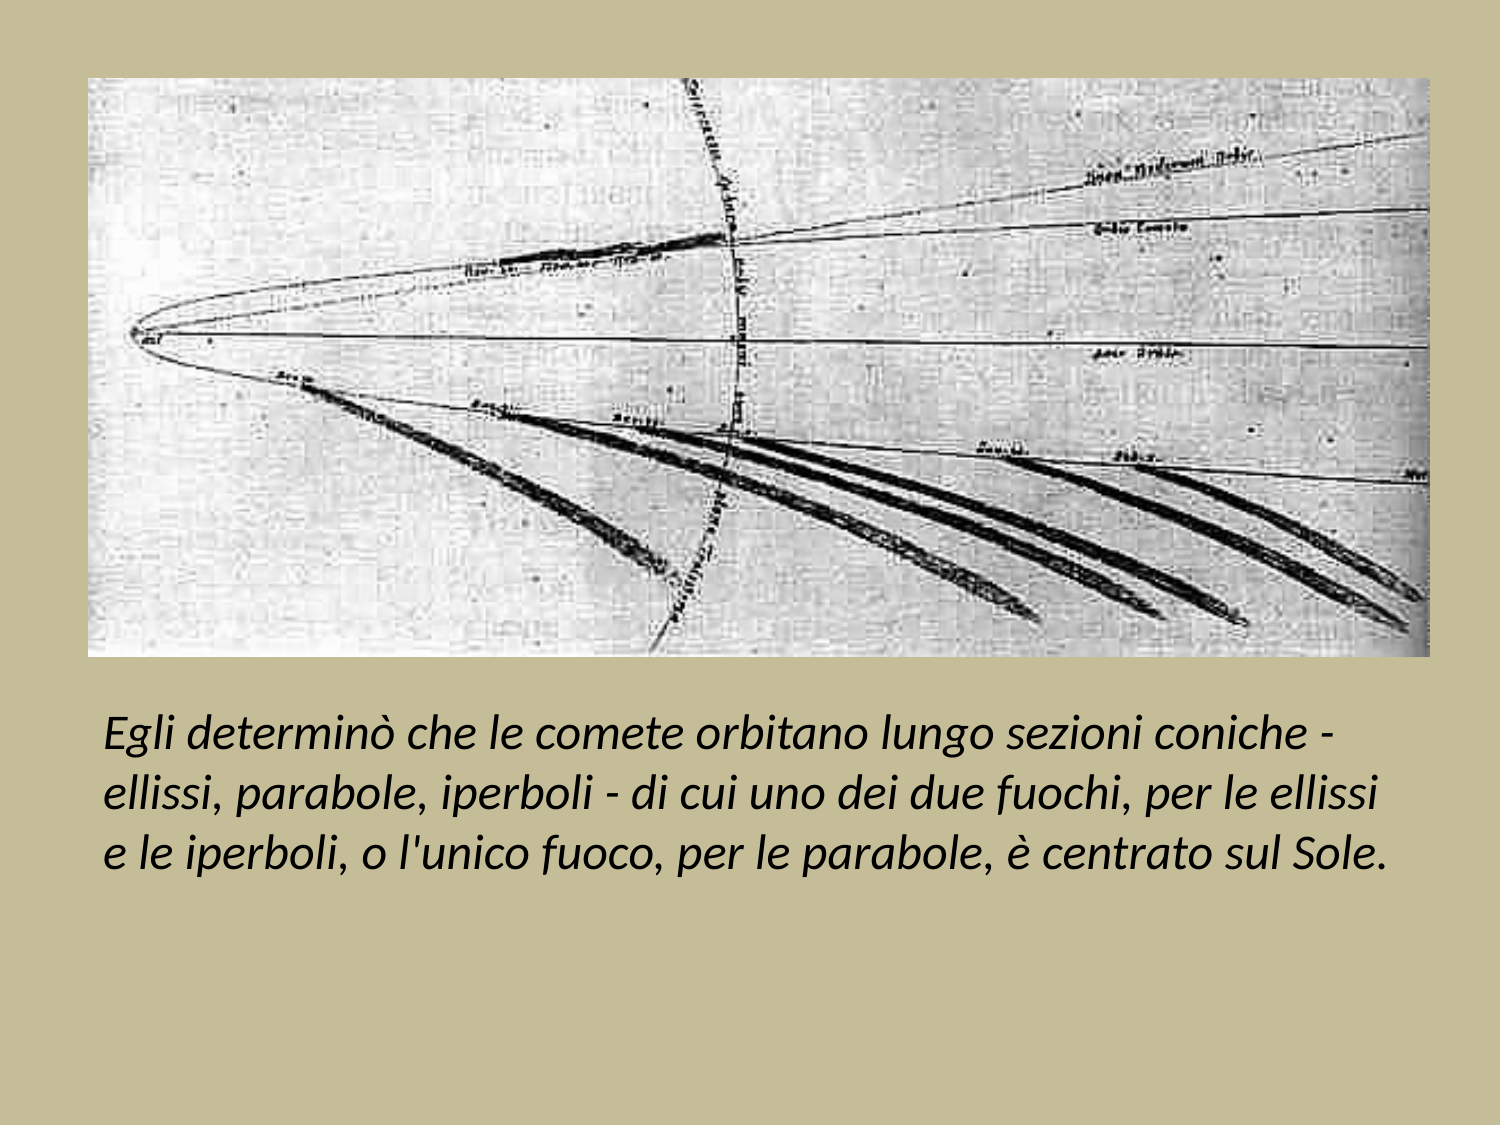

Egli determinò che le comete orbitano lungo sezioni coniche - ellissi, parabole, iperboli - di cui uno dei due fuochi, per le ellissi e le iperboli, o l'unico fuoco, per le parabole, è centrato sul Sole.